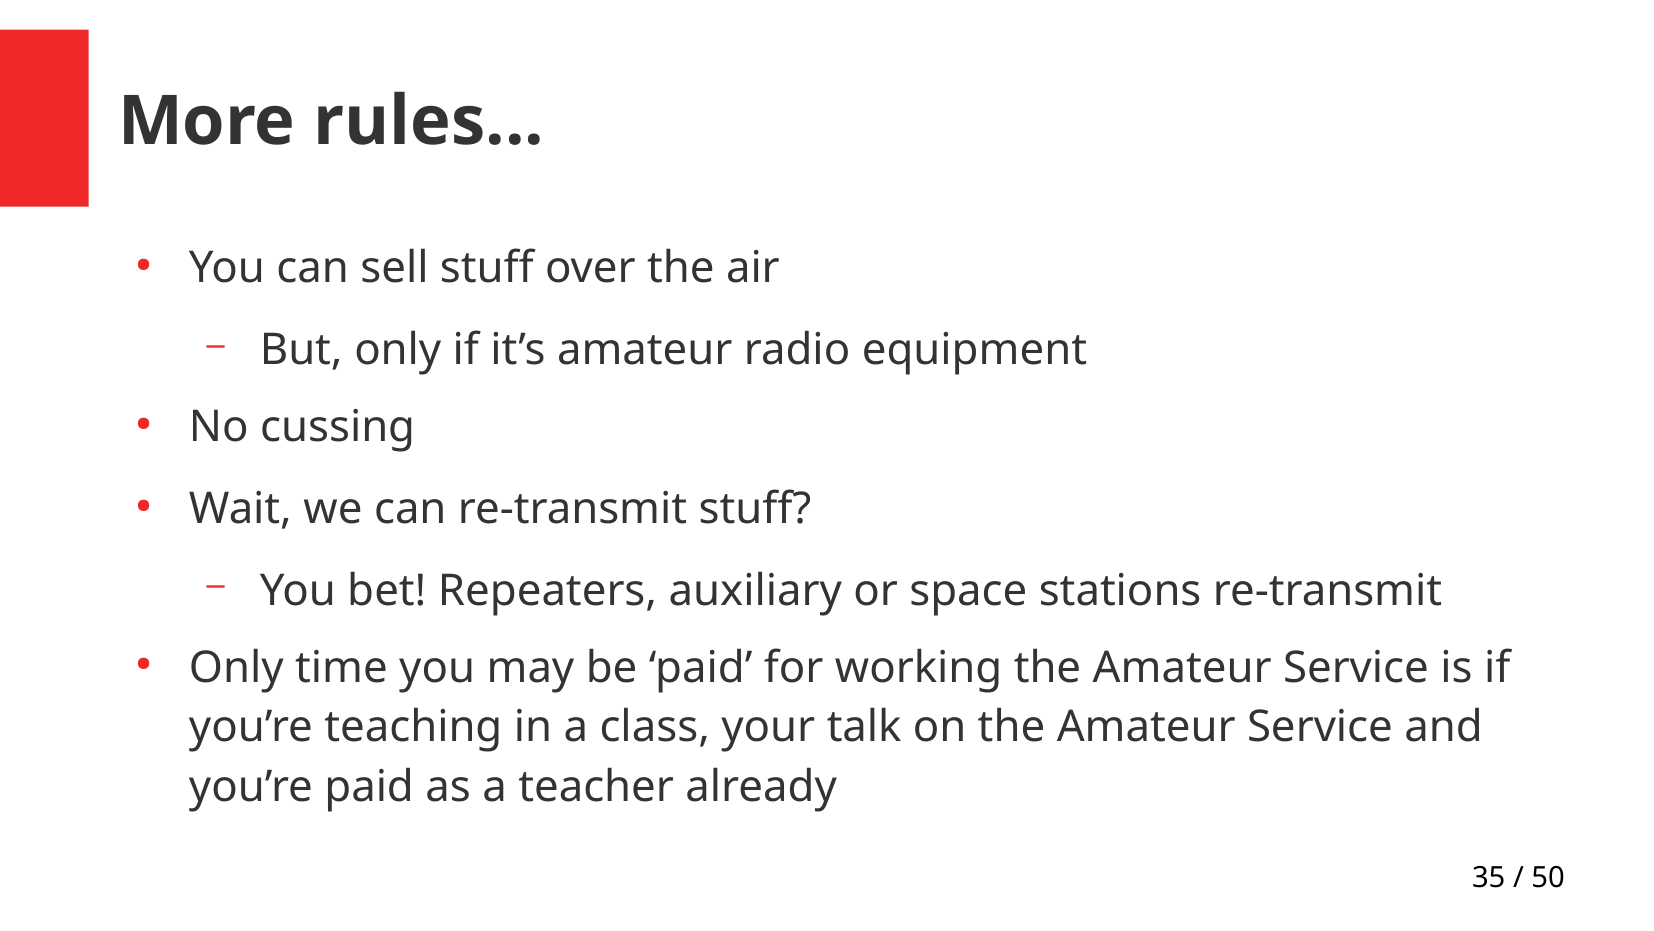

# More rules...
You can sell stuff over the air
But, only if it’s amateur radio equipment
No cussing
Wait, we can re-transmit stuff?
You bet! Repeaters, auxiliary or space stations re-transmit
Only time you may be ‘paid’ for working the Amateur Service is if you’re teaching in a class, your talk on the Amateur Service and you’re paid as a teacher already
35